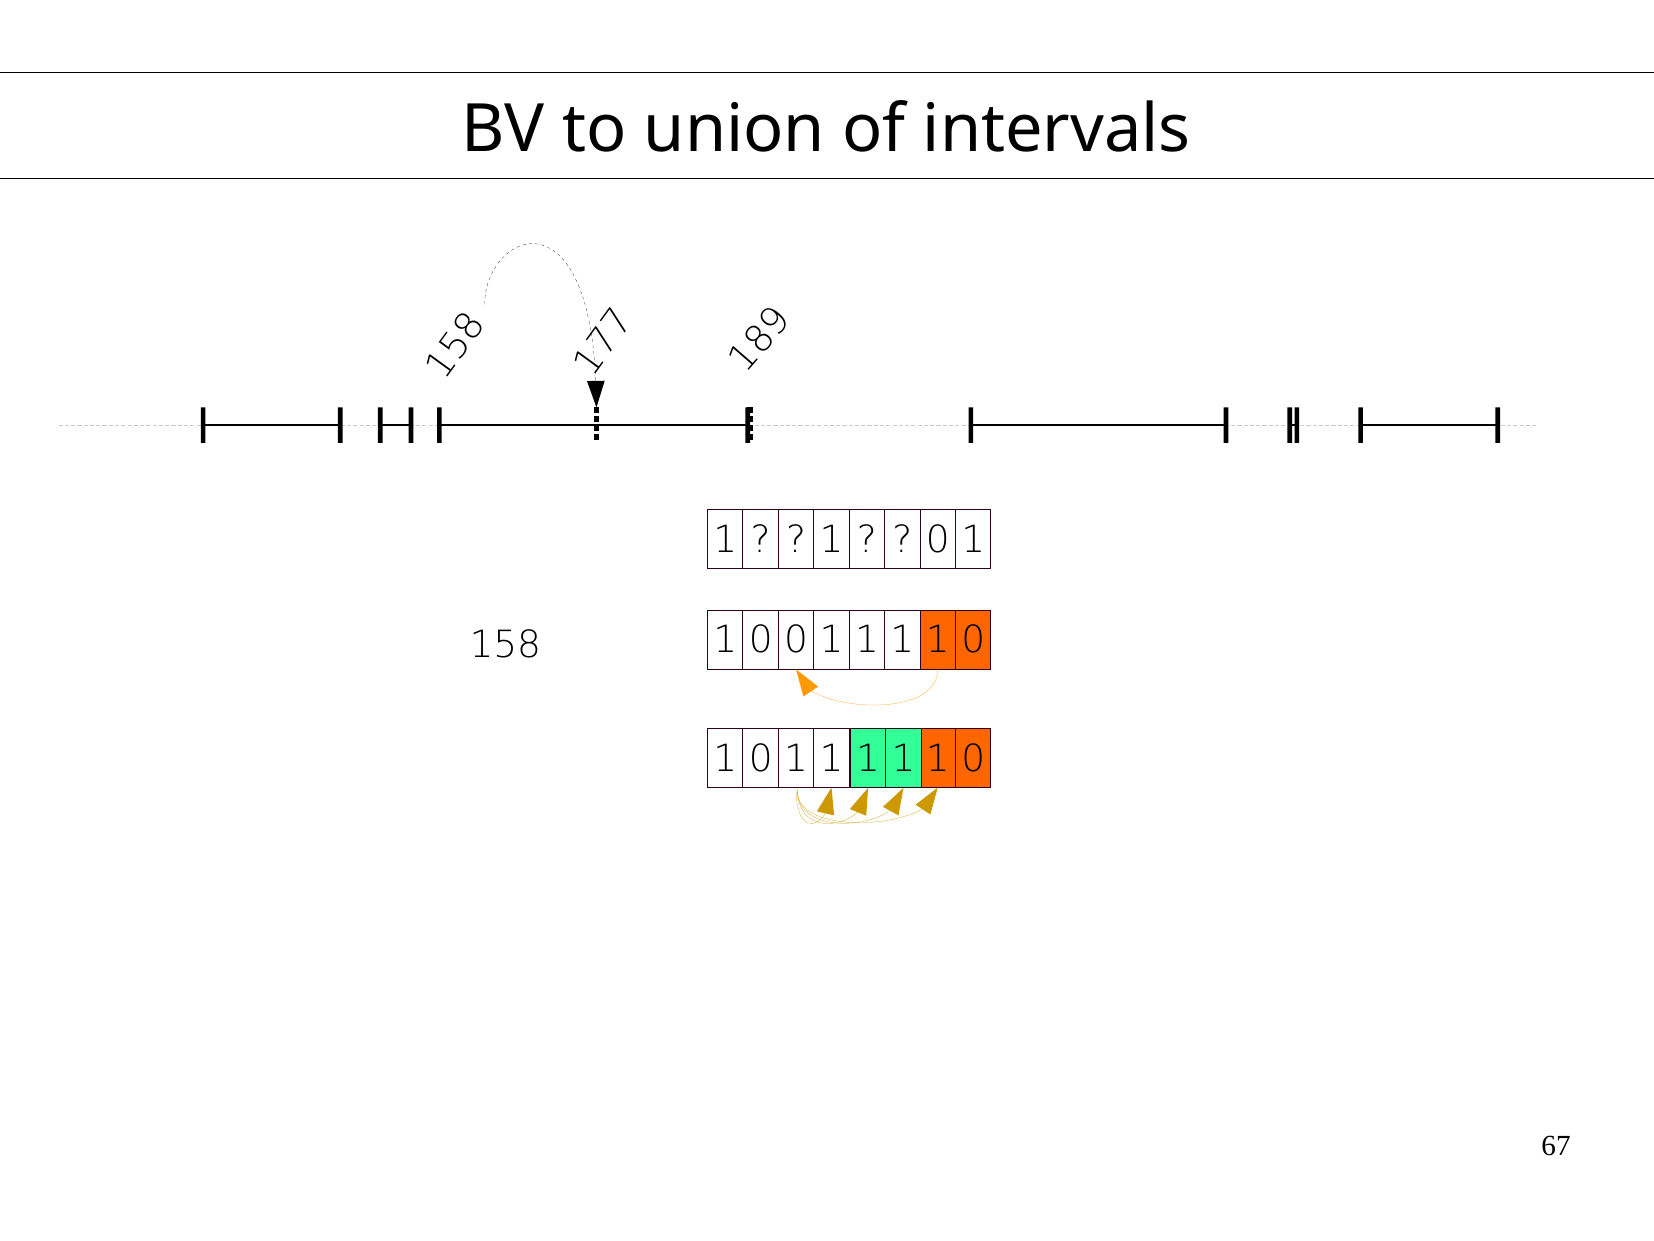

BV to union of intervals
189
177
158
1
?
?
1
?
?
0
1
1
0
0
1
1
1
1
0
158
1
0
1
1
1
0
1
1
67